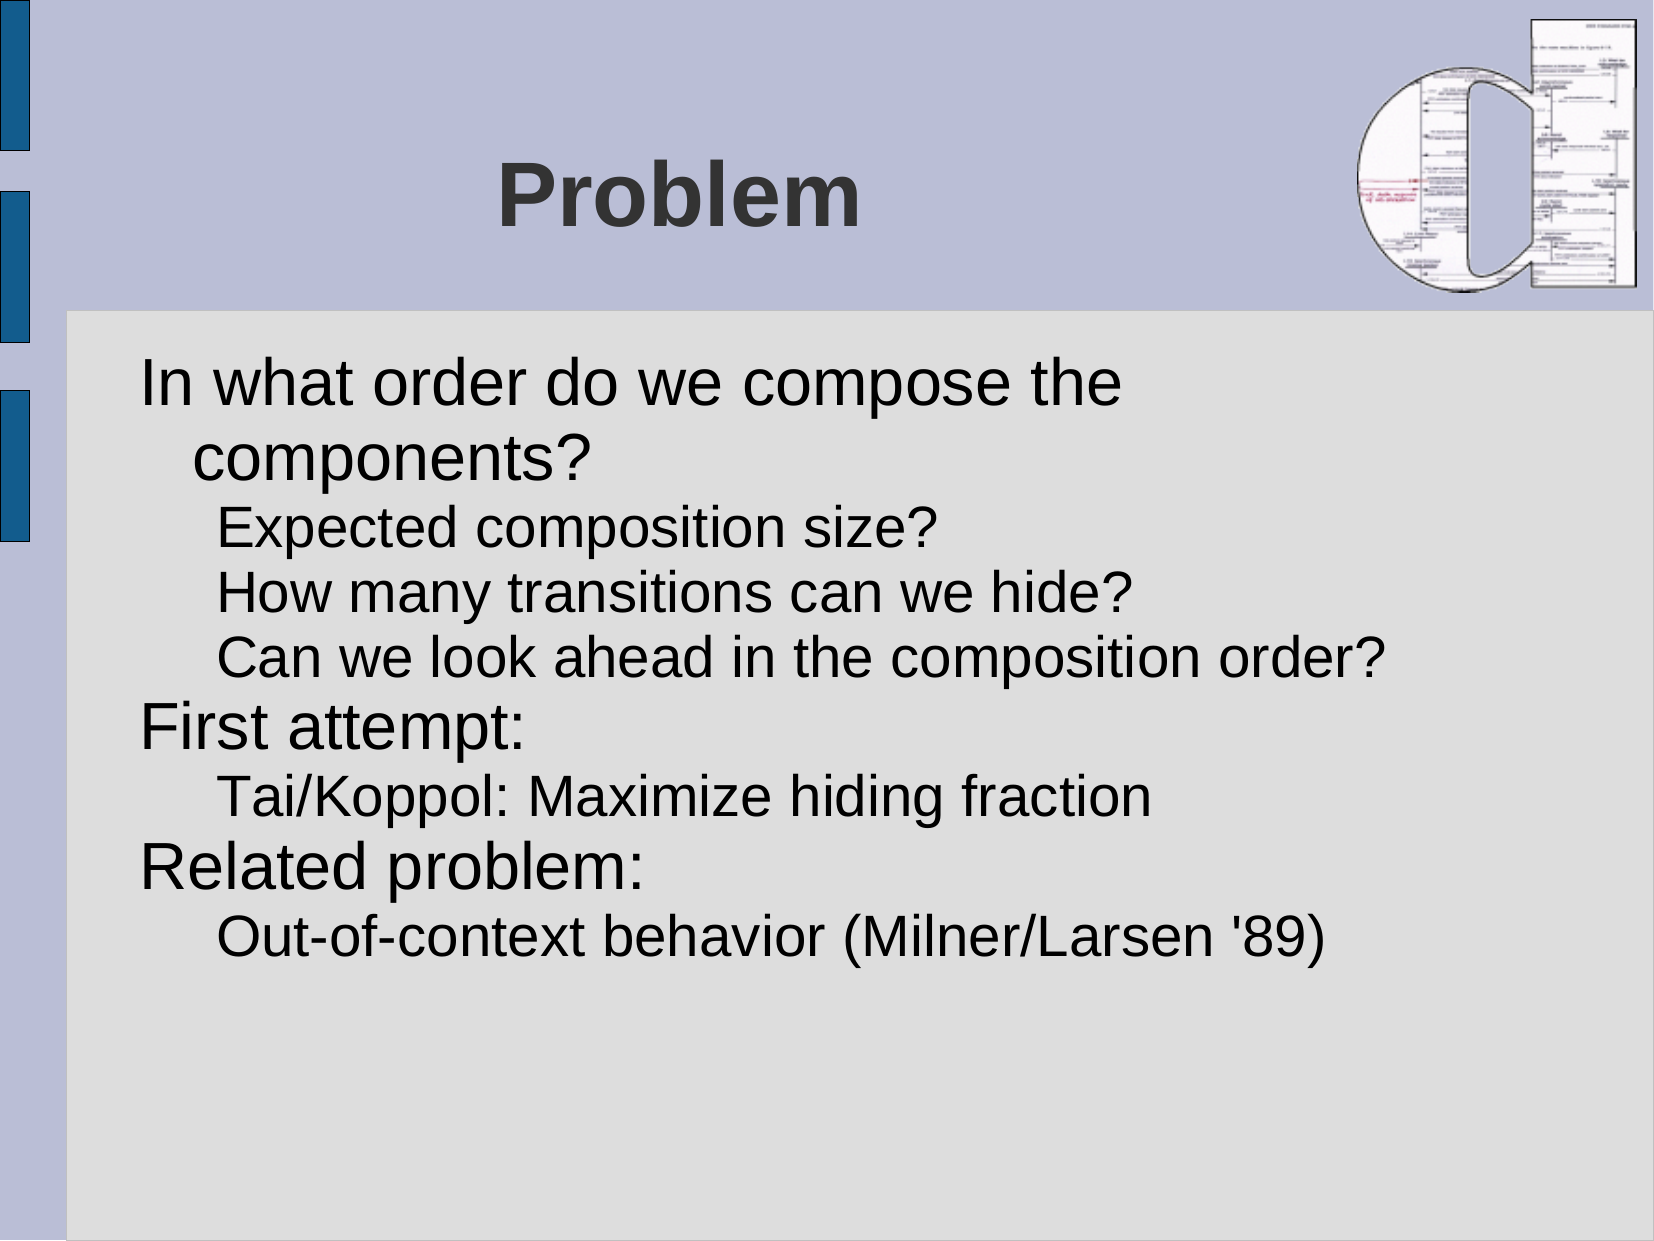

# Problem
In what order do we compose the components?
Expected composition size?
How many transitions can we hide?
Can we look ahead in the composition order?
First attempt:
Tai/Koppol: Maximize hiding fraction
Related problem:
Out-of-context behavior (Milner/Larsen '89)